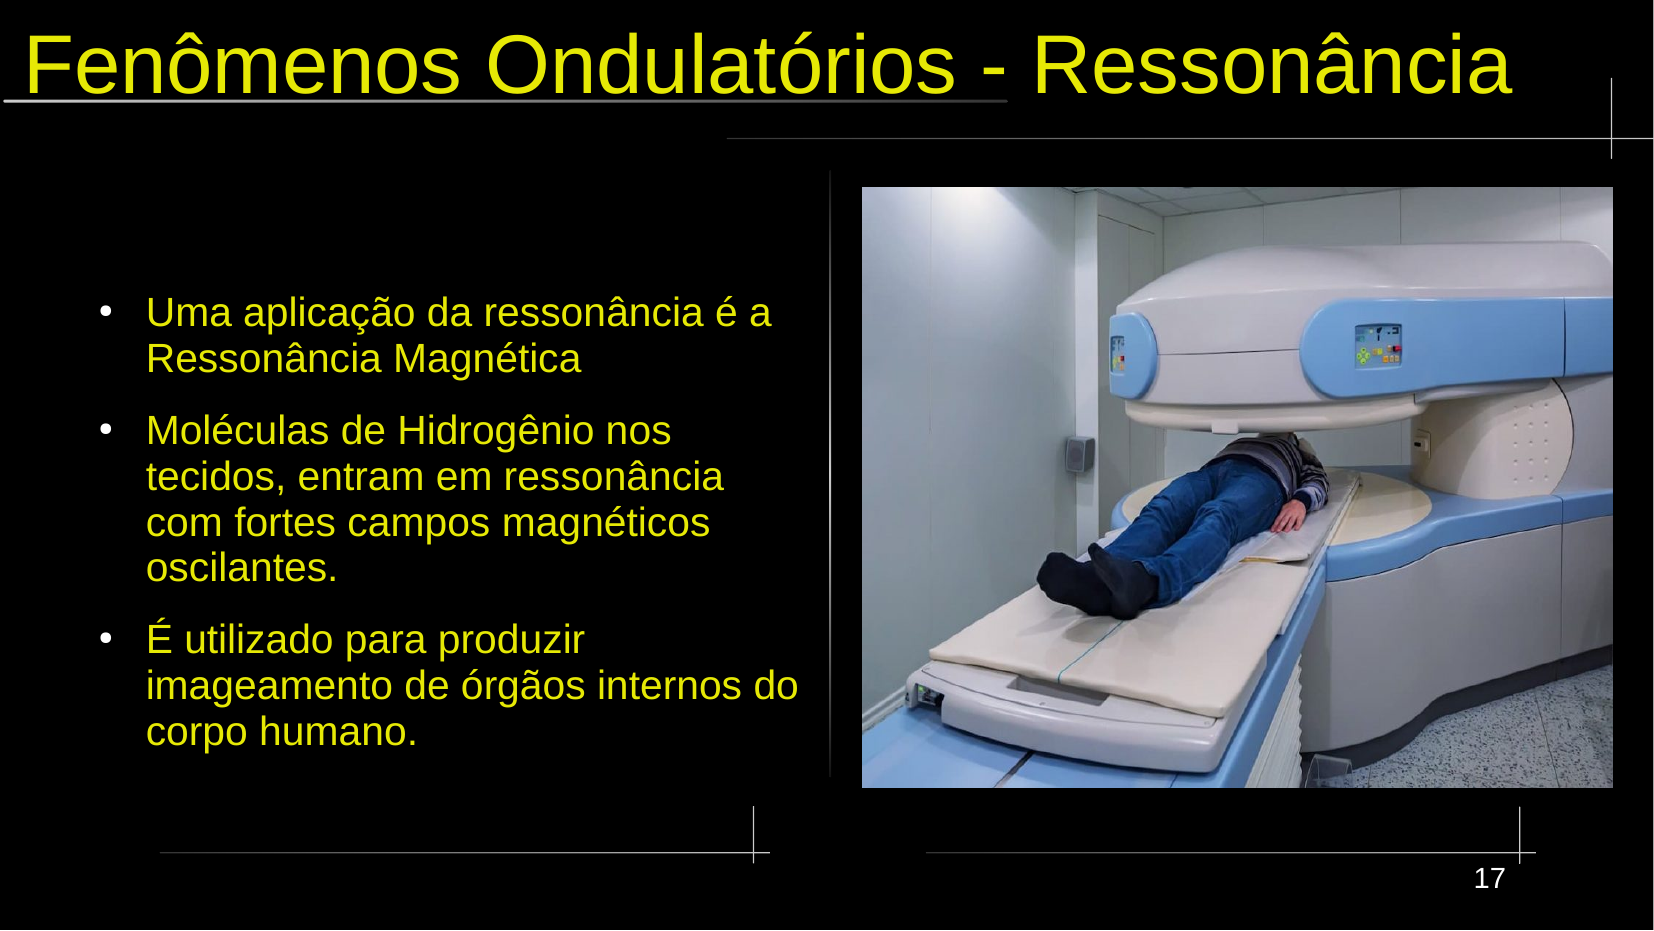

# Fenômenos Ondulatórios - Ressonância
Uma aplicação da ressonância é a Ressonância Magnética
Moléculas de Hidrogênio nos tecidos, entram em ressonância com fortes campos magnéticos oscilantes.
É utilizado para produzir imageamento de órgãos internos do corpo humano.
17